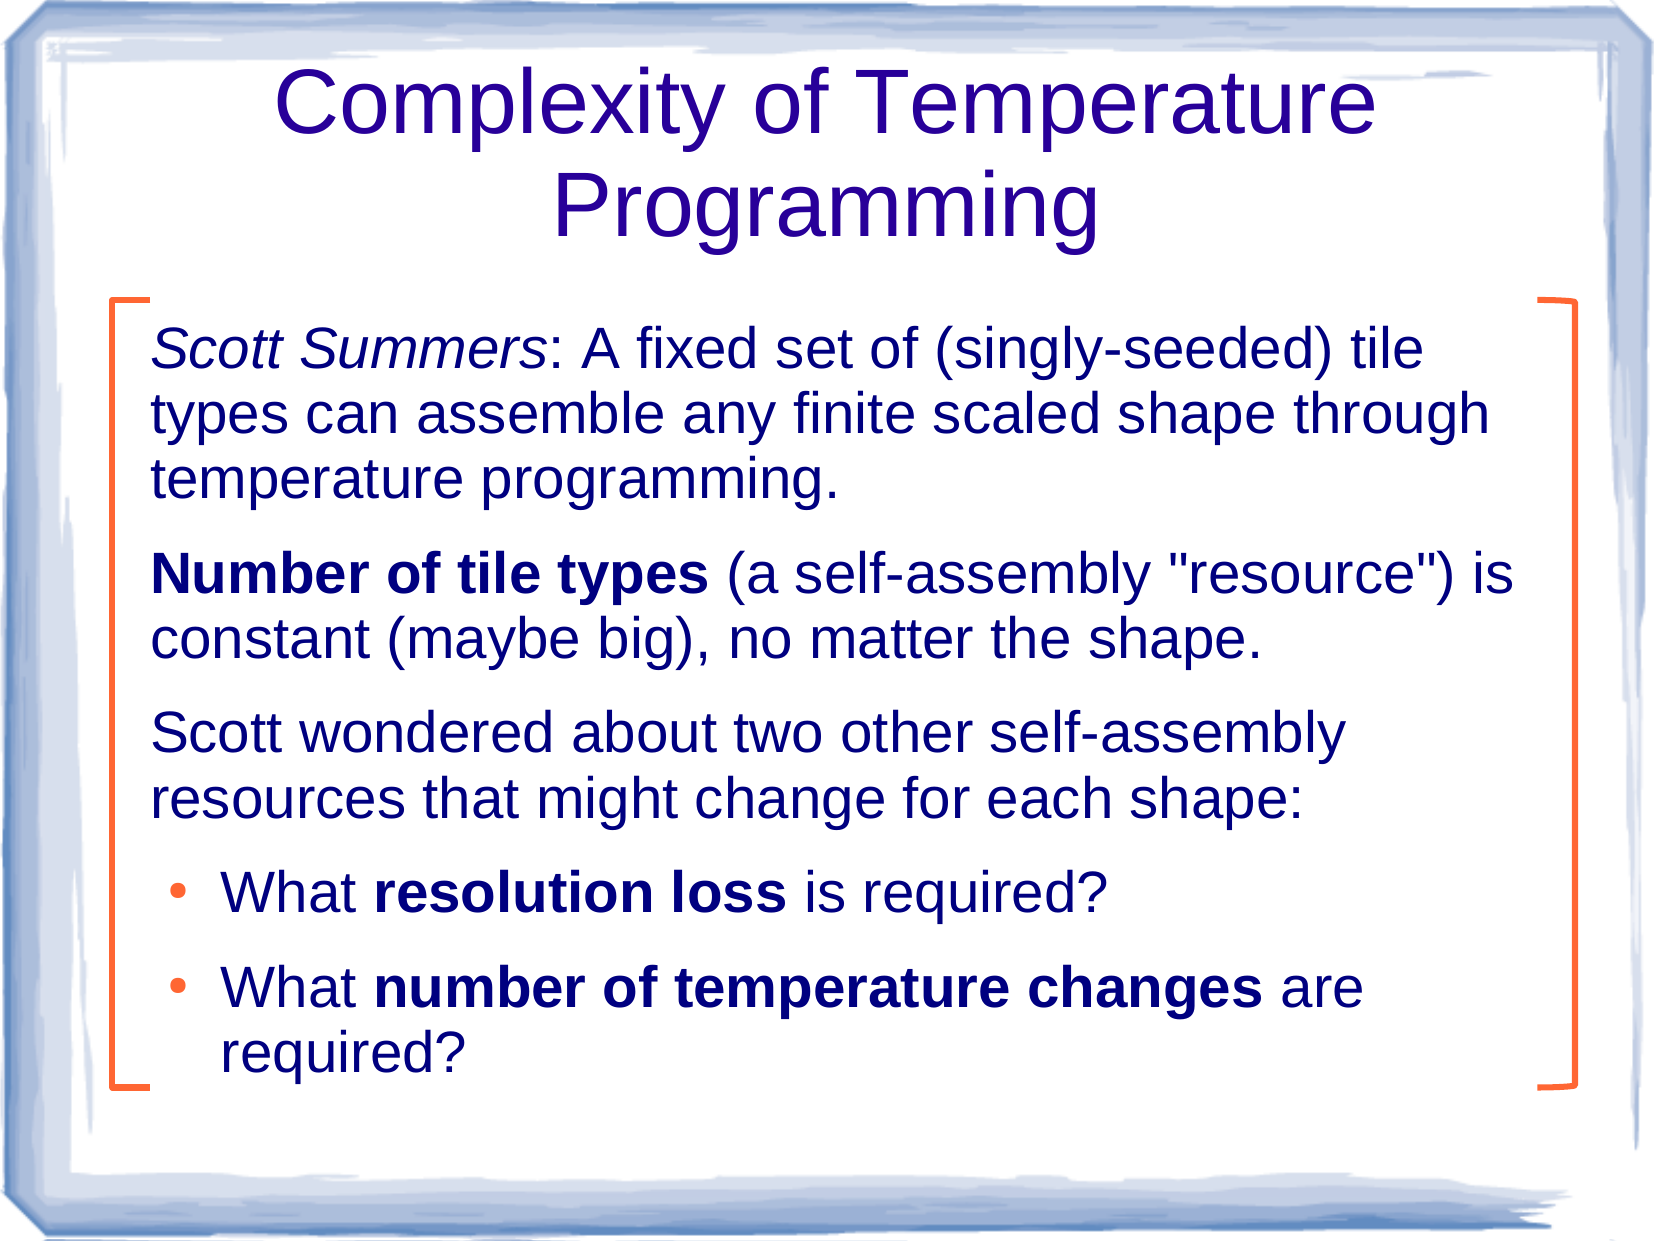

# Complexity of Temperature Programming
Scott Summers: A fixed set of (singly-seeded) tile types can assemble any finite scaled shape through temperature programming.
Number of tile types (a self-assembly "resource") is constant (maybe big), no matter the shape.
Scott wondered about two other self-assembly resources that might change for each shape:
What resolution loss is required?
What number of temperature changes are required?